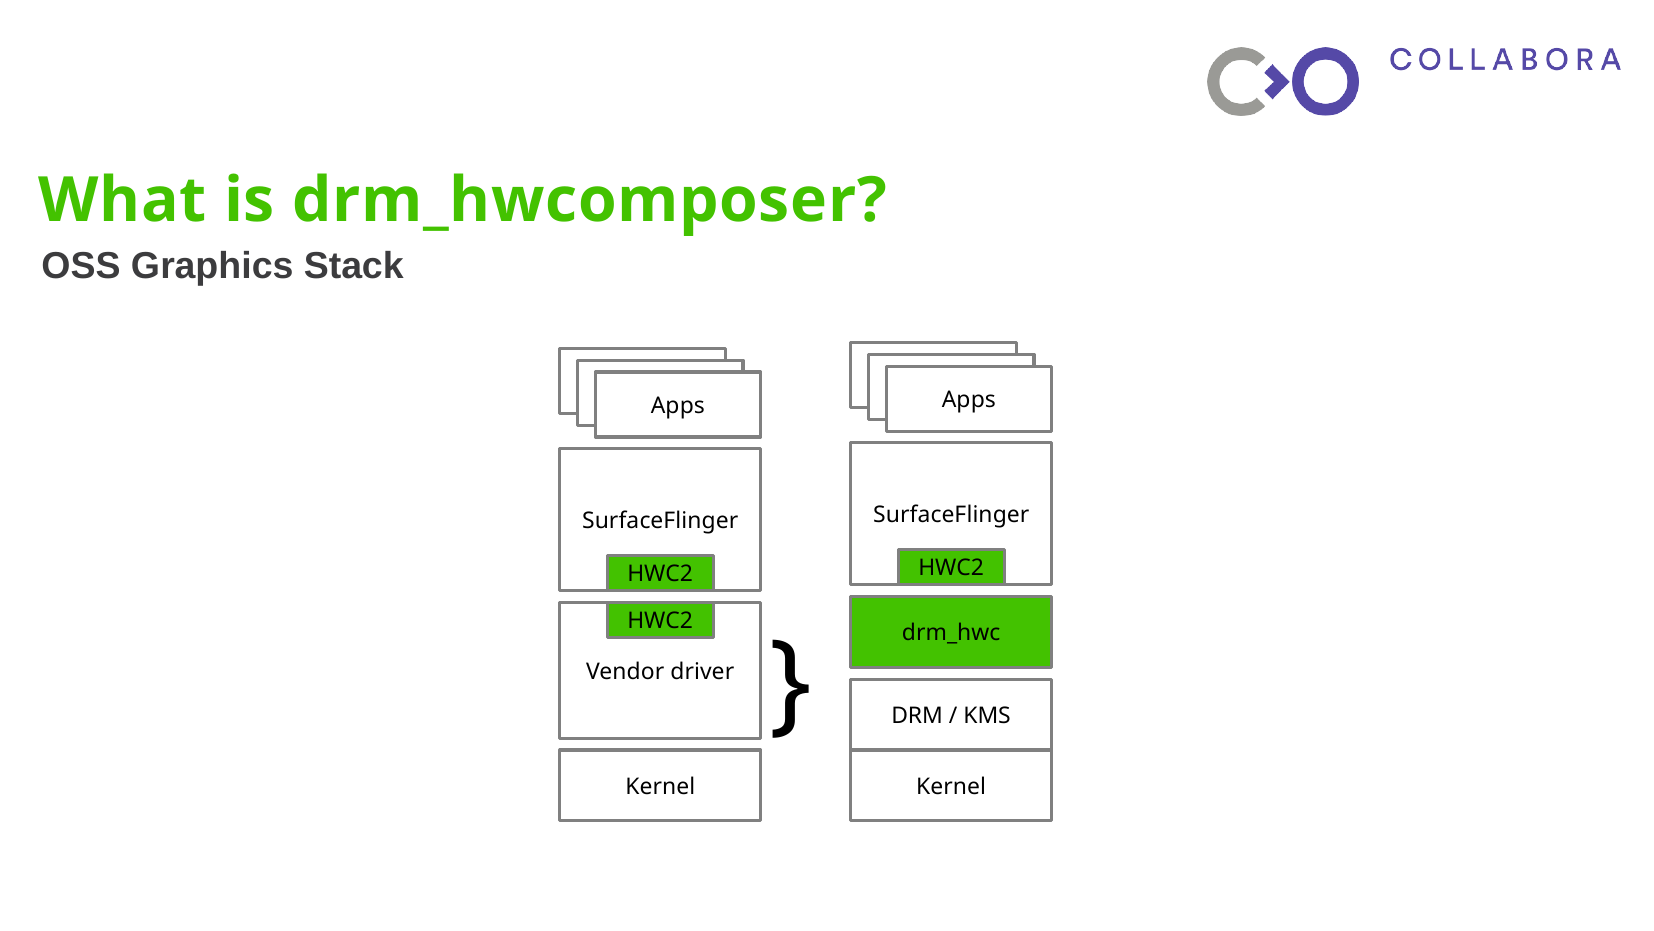

# What is drm_hwcomposer?
OSS Graphics Stack
Apps
Apps
SurfaceFlinger
SurfaceFlinger
HWC2
HWC2
}
drm_hwc
Vendor driver
HWC2
DRM / KMS
Kernel
Kernel